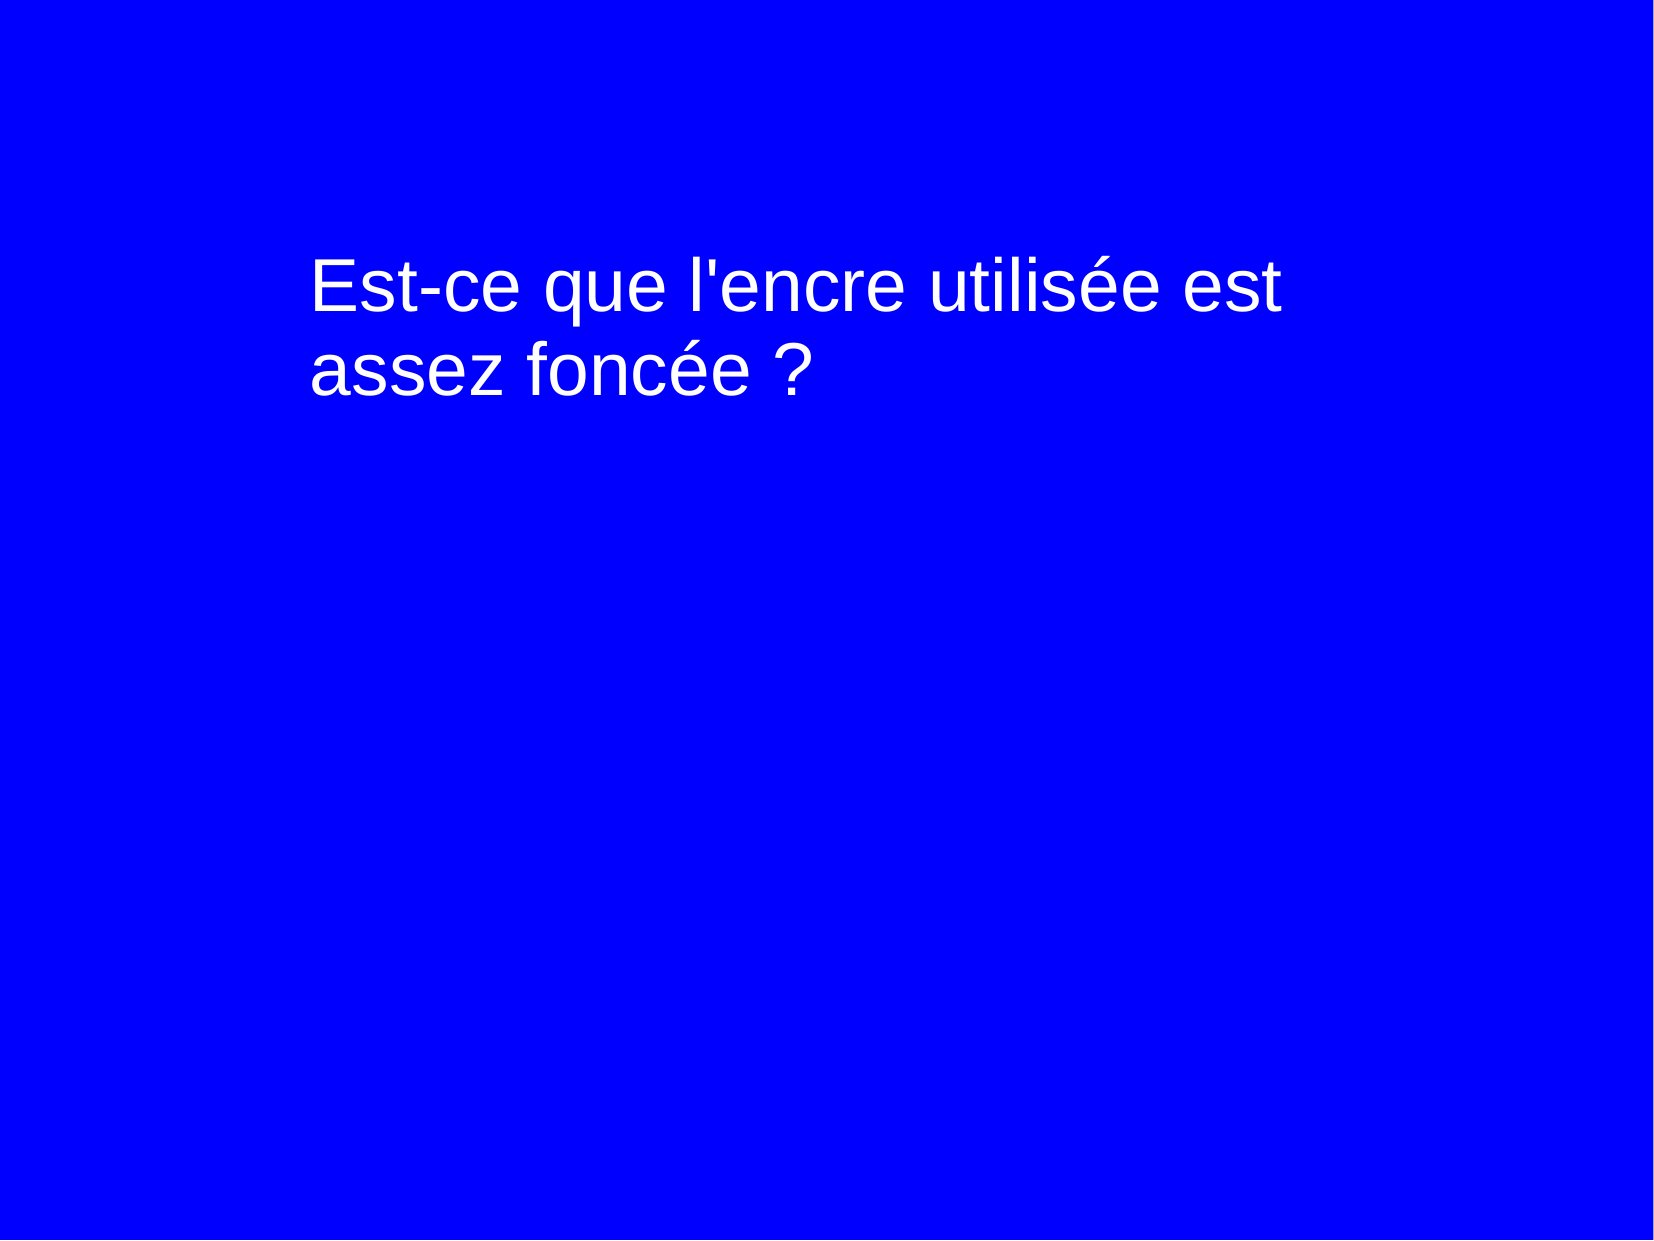

Est-ce que l'encre utilisée est assez foncée ?